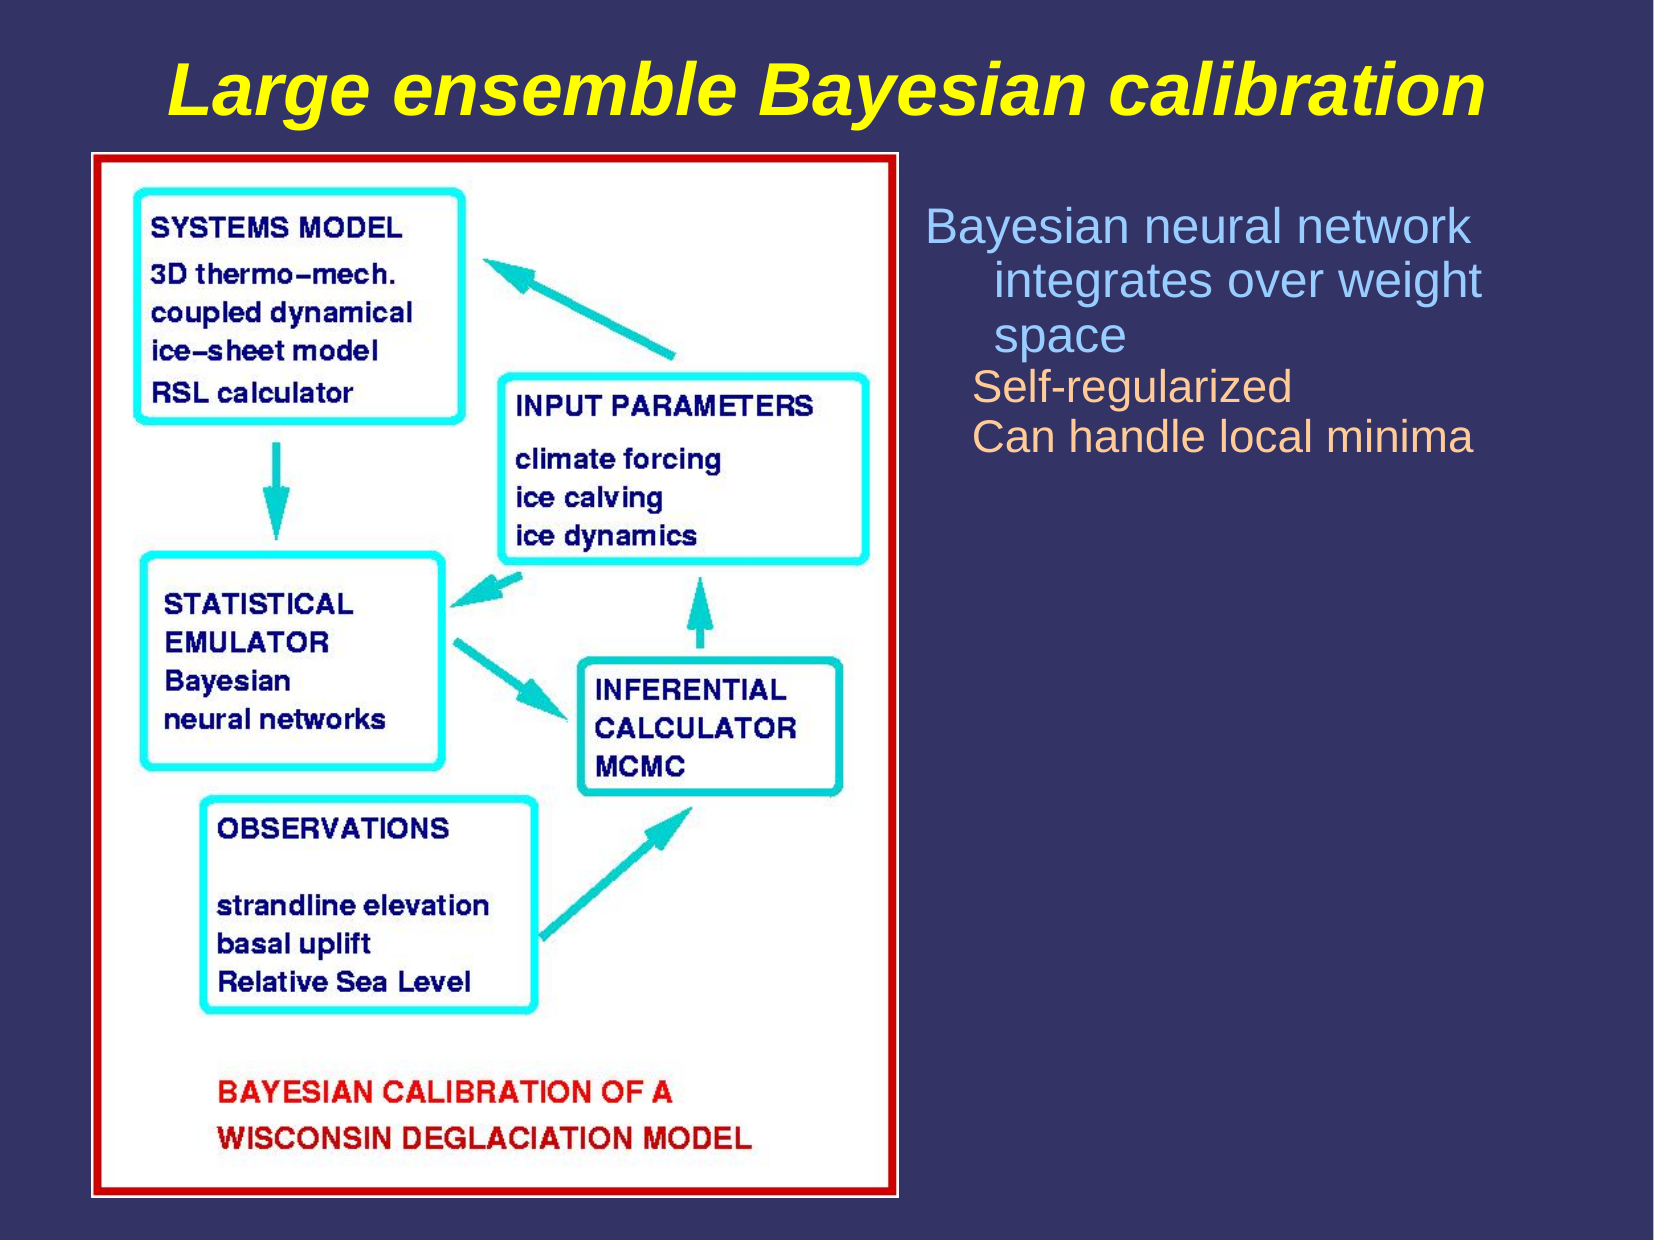

# Large ensemble Bayesian calibration
Bayesian neural network integrates over weight space
Self-regularized
Can handle local minima